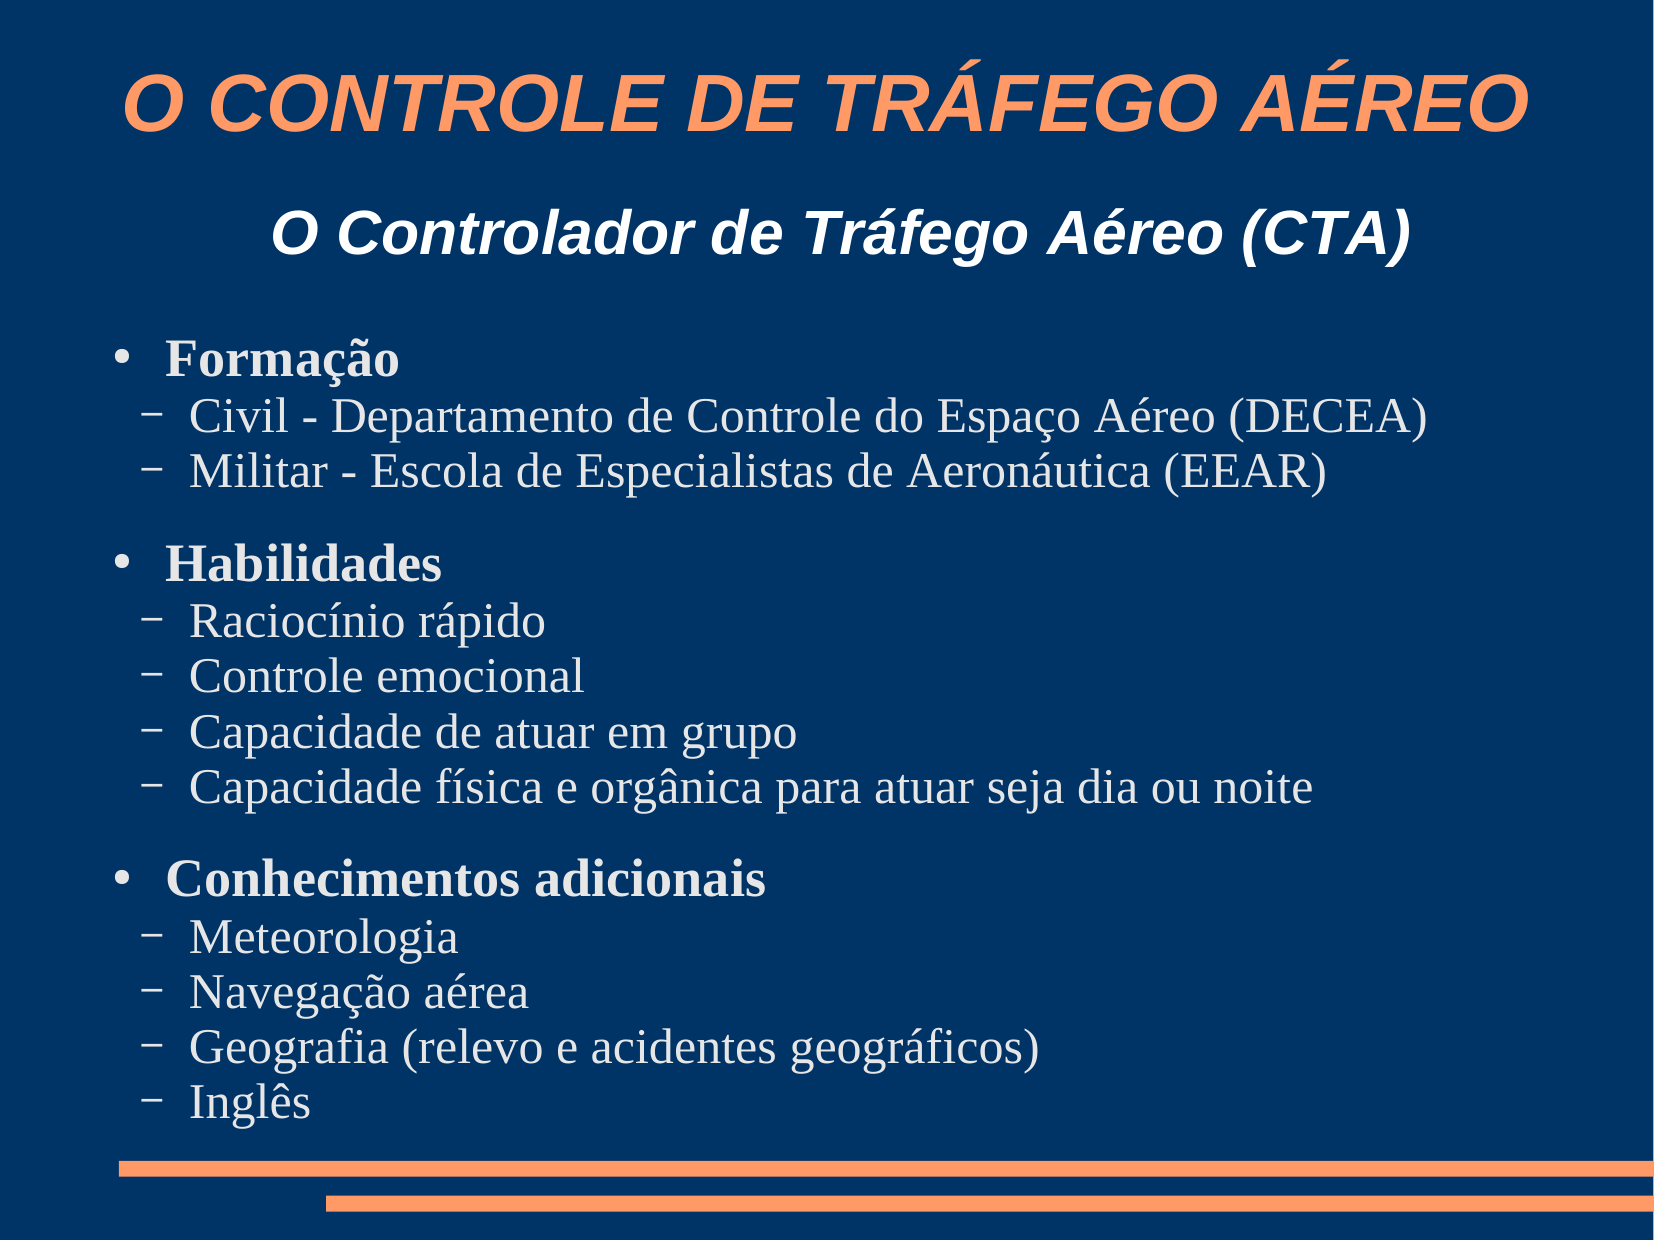

# O CONTROLE DE TRÁFEGO AÉREO
O Controlador de Tráfego Aéreo (CTA)
Formação
Civil - Departamento de Controle do Espaço Aéreo (DECEA)
Militar - Escola de Especialistas de Aeronáutica (EEAR)
Habilidades
Raciocínio rápido
Controle emocional
Capacidade de atuar em grupo
Capacidade física e orgânica para atuar seja dia ou noite
Conhecimentos adicionais
Meteorologia
Navegação aérea
Geografia (relevo e acidentes geográficos)
Inglês